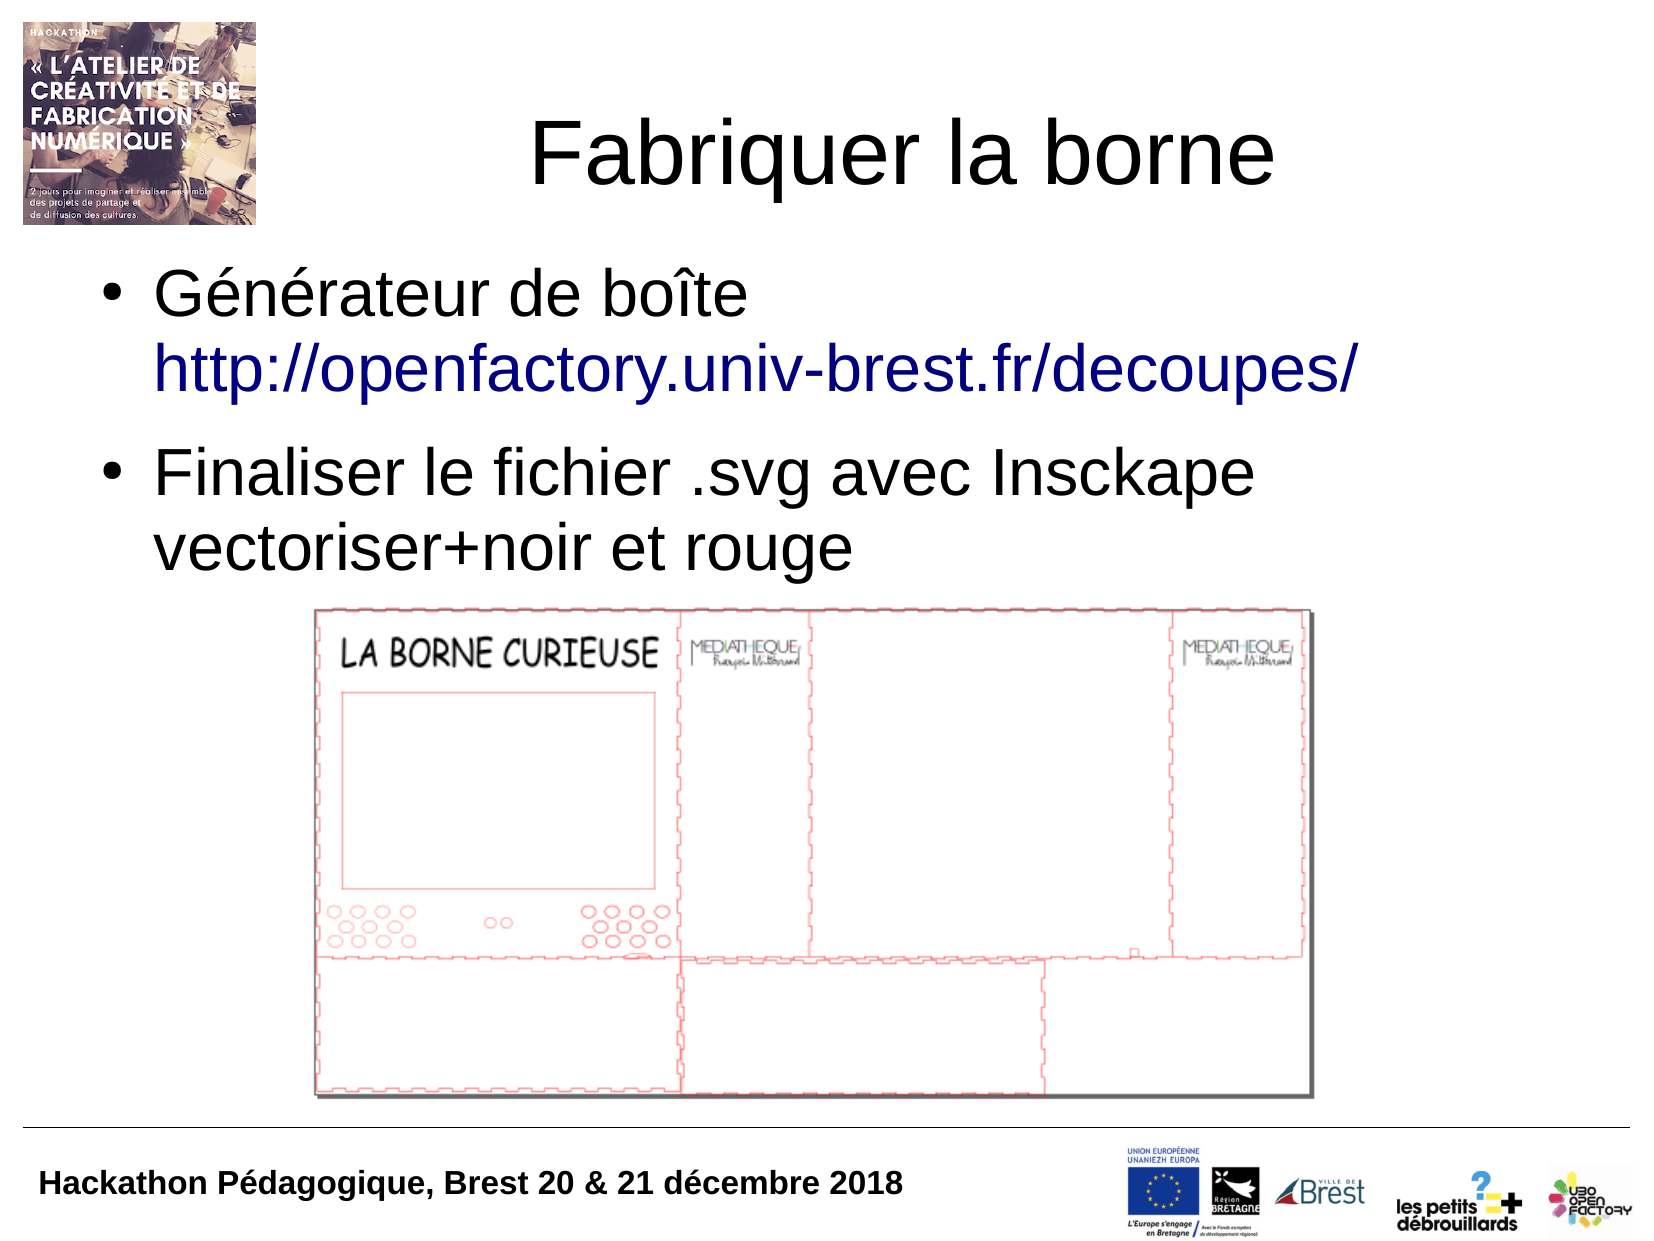

# Fabriquer la borne
Générateur de boîte
http://openfactory.univ-brest.fr/decoupes/
Finaliser le fichier .svg avec Insckape vectoriser+noir et rouge
Hackathon Pédagogique, Brest 20 & 21 décembre 2018